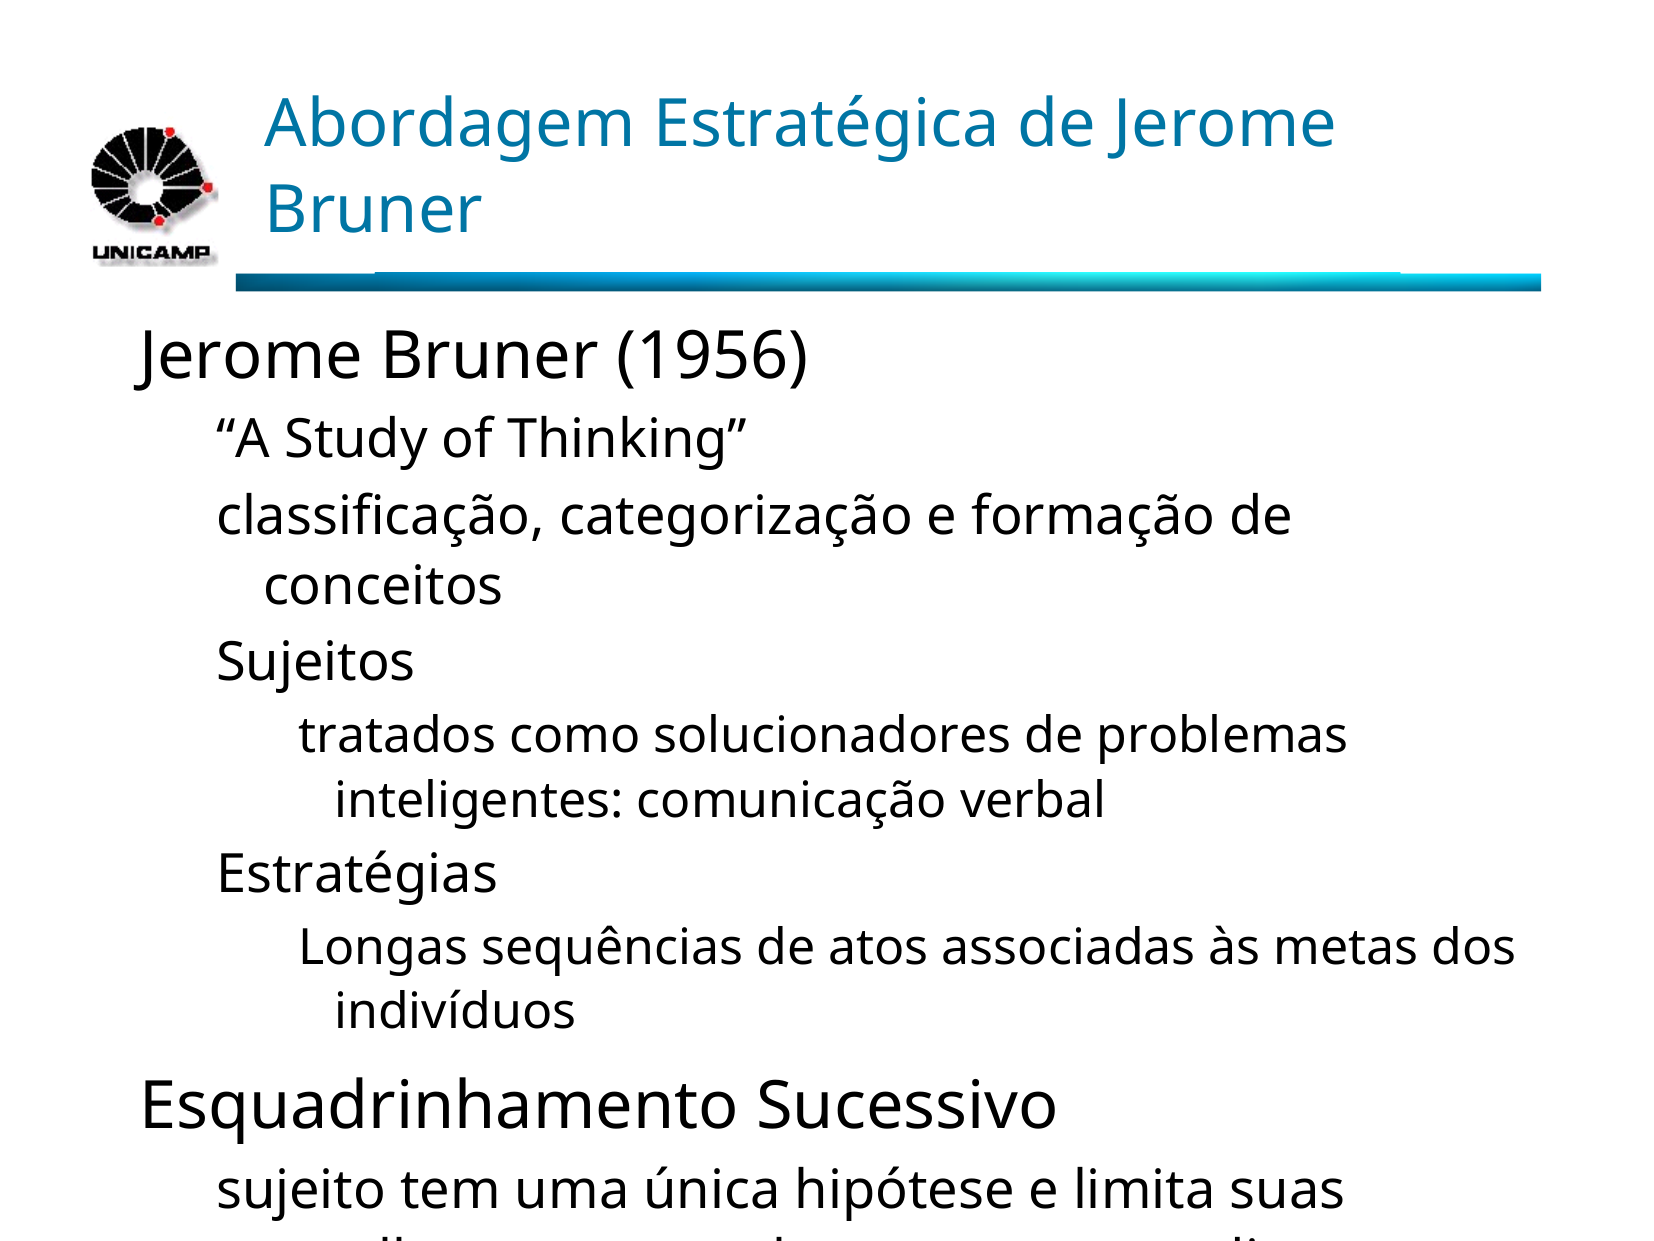

# Abordagem Estratégica de Jerome Bruner
Jerome Bruner (1956)
“A Study of Thinking”
classificação, categorização e formação de conceitos
Sujeitos
tratados como solucionadores de problemas inteligentes: comunicação verbal
Estratégias
Longas sequências de atos associadas às metas dos indivíduos
Esquadrinhamento Sucessivo
sujeito tem uma única hipótese e limita suas escolhas aos exemplares que testam diretamente esta hipótese